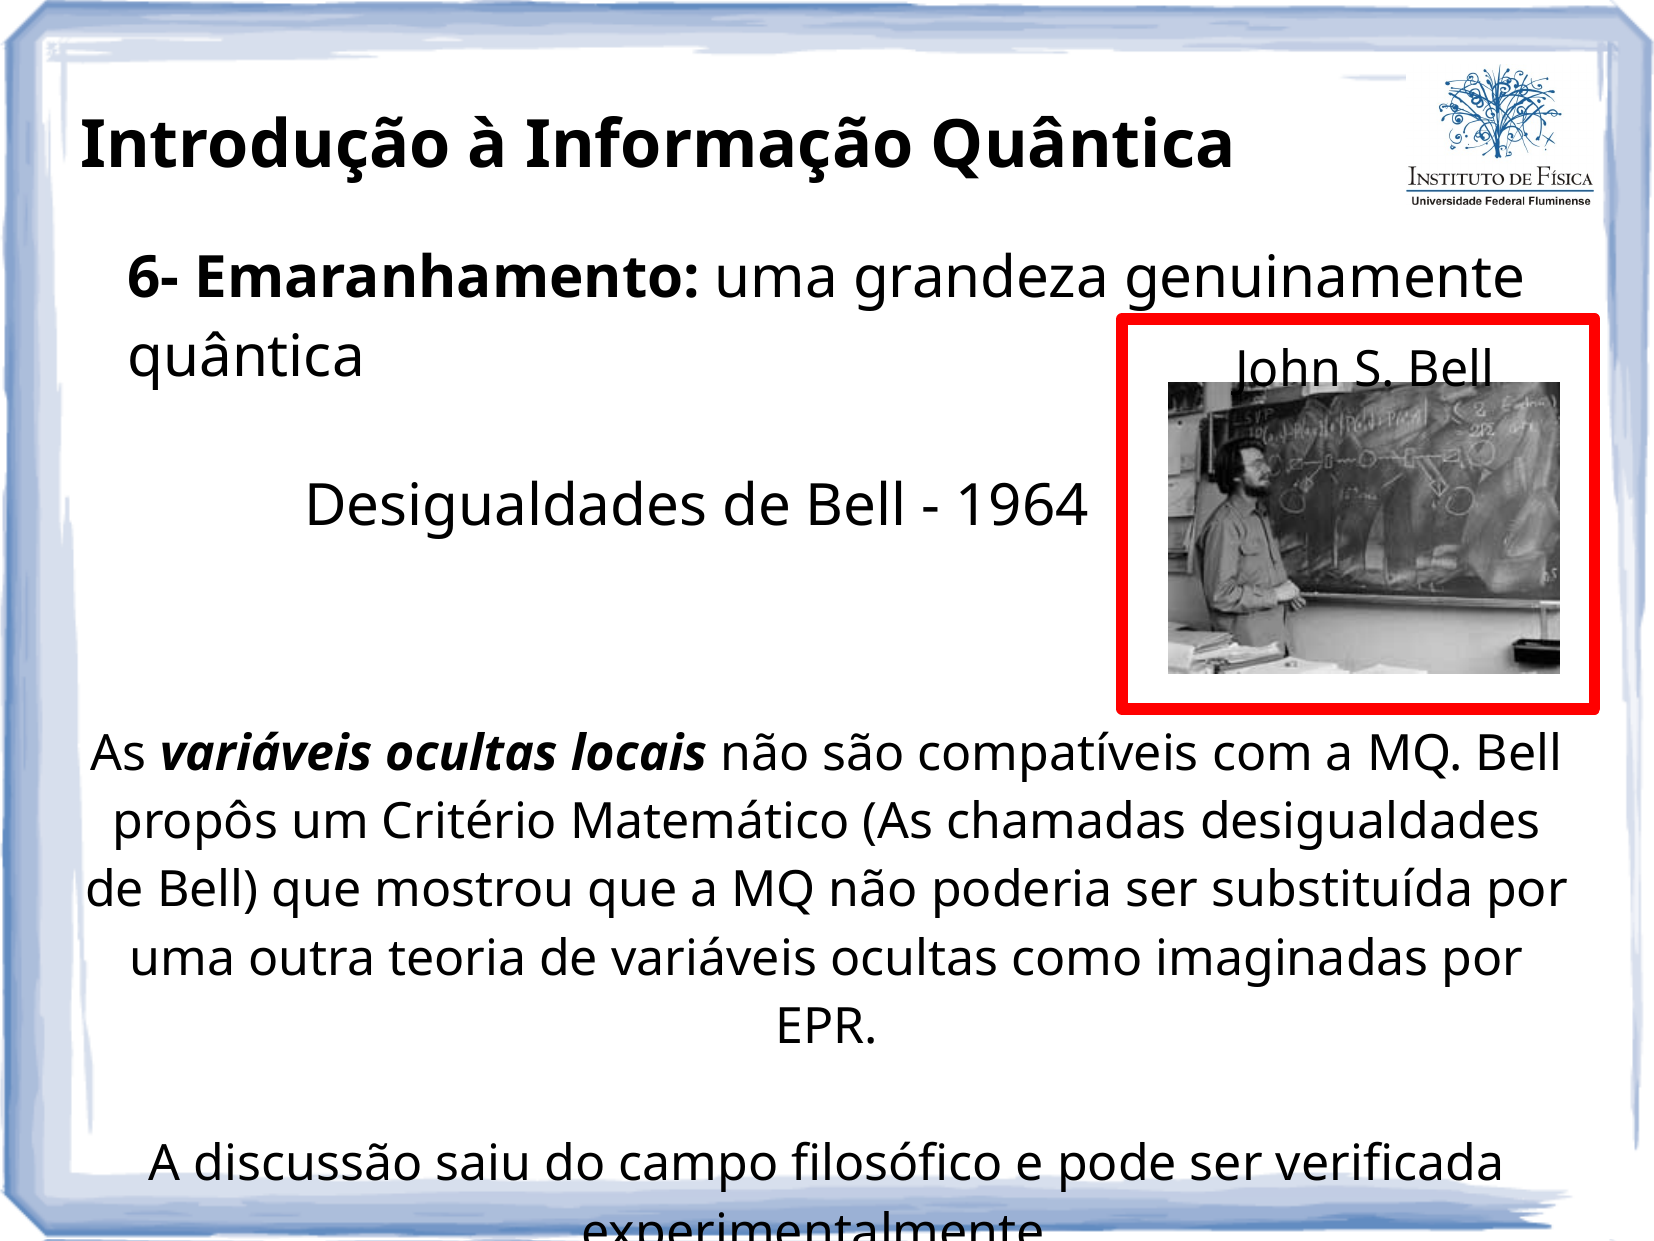

Introdução à Informação Quântica
6- Emaranhamento: uma grandeza genuinamente quântica
John S. Bell
Desigualdades de Bell - 1964
As variáveis ocultas locais não são compatíveis com a MQ. Bell propôs um Critério Matemático (As chamadas desigualdades de Bell) que mostrou que a MQ não poderia ser substituída por uma outra teoria de variáveis ocultas como imaginadas por EPR.
A discussão saiu do campo filosófico e pode ser verificada experimentalmente.